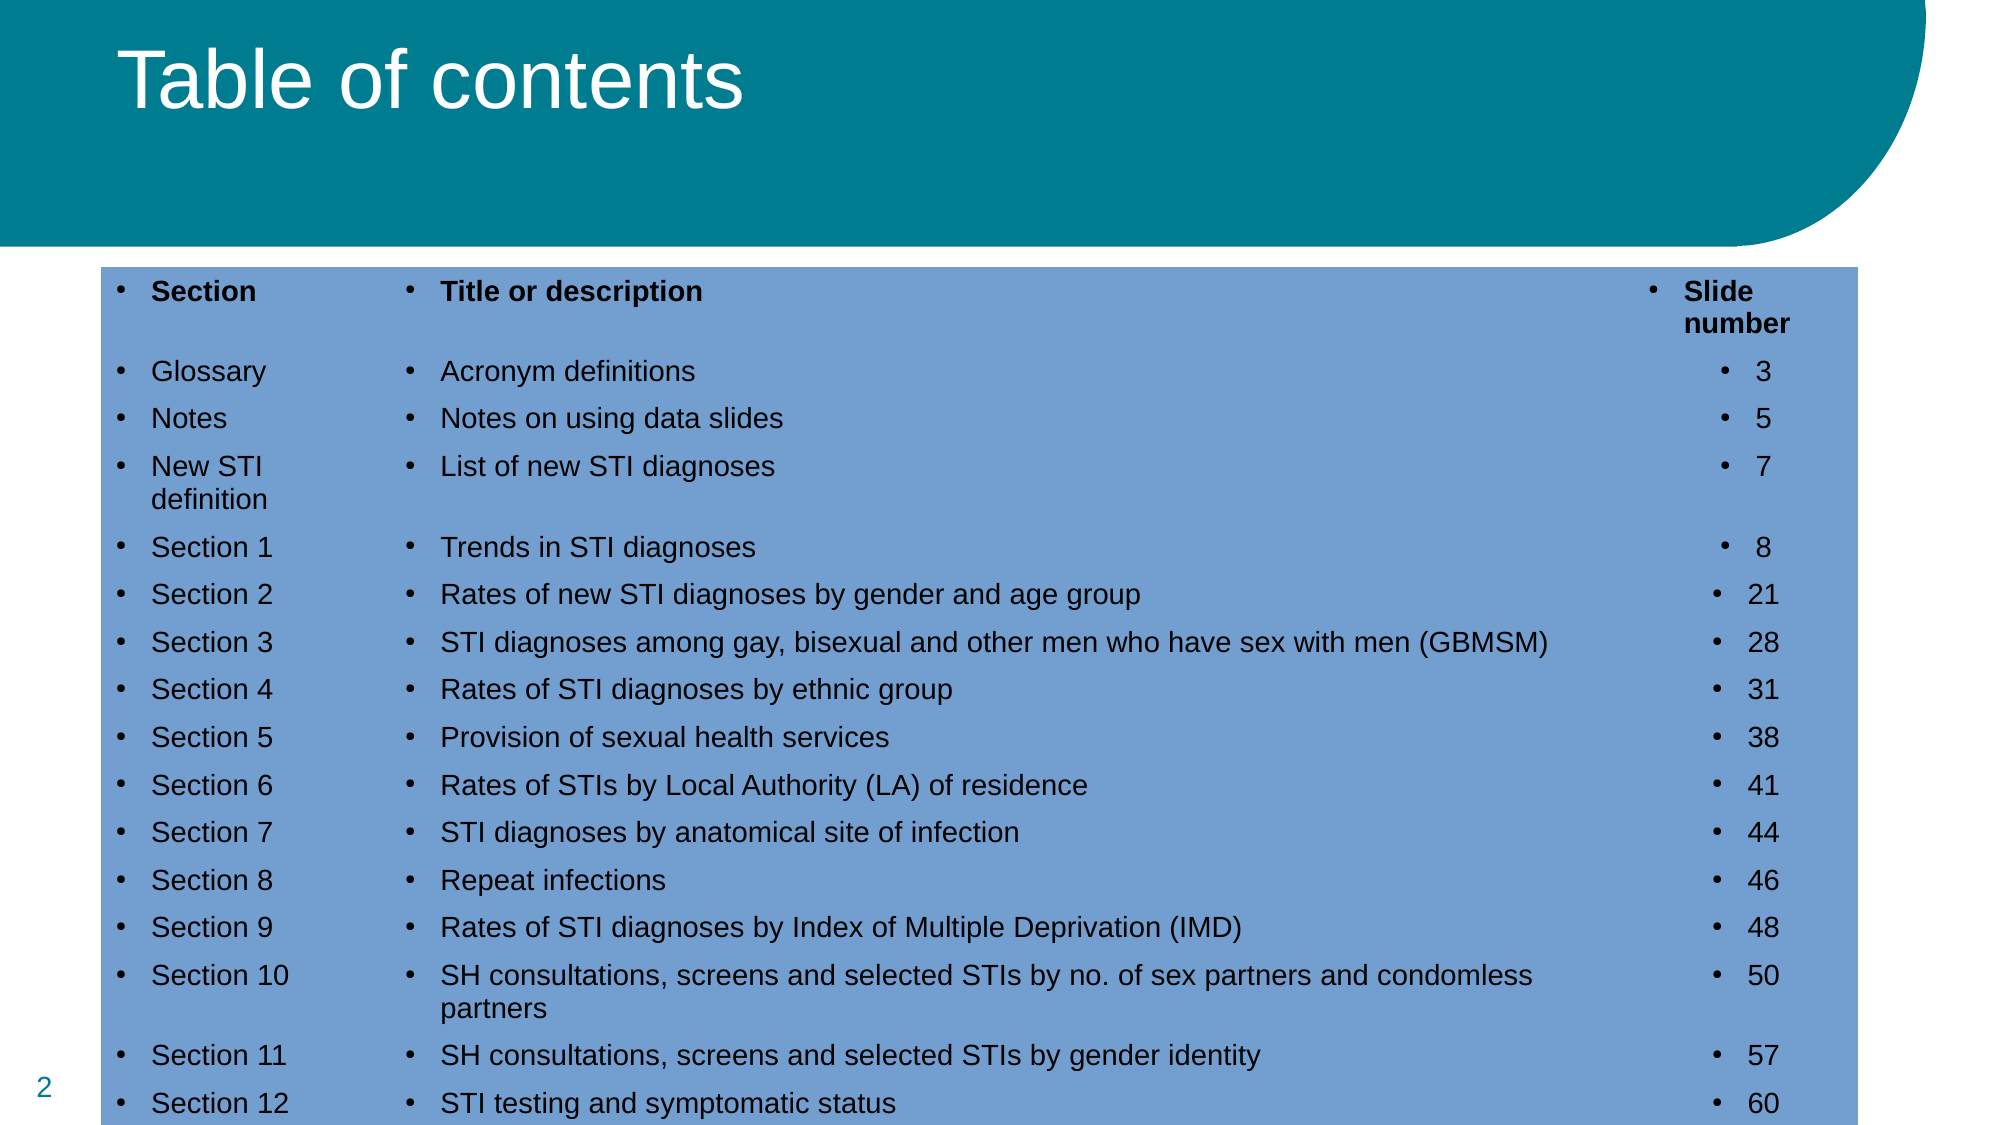

# Table of contents
| Section | Title or description | Slide number |
| --- | --- | --- |
| Glossary | Acronym definitions | 3 |
| Notes | Notes on using data slides | 5 |
| New STI definition | List of new STI diagnoses | 7 |
| Section 1 | Trends in STI diagnoses | 8 |
| Section 2 | Rates of new STI diagnoses by gender and age group | 21 |
| Section 3 | STI diagnoses among gay, bisexual and other men who have sex with men (GBMSM) | 28 |
| Section 4 | Rates of STI diagnoses by ethnic group | 31 |
| Section 5 | Provision of sexual health services | 38 |
| Section 6 | Rates of STIs by Local Authority (LA) of residence | 41 |
| Section 7 | STI diagnoses by anatomical site of infection | 44 |
| Section 8 | Repeat infections | 46 |
| Section 9 | Rates of STI diagnoses by Index of Multiple Deprivation (IMD) | 48 |
| Section 10 | SH consultations, screens and selected STIs by no. of sex partners and condomless partners | 50 |
| Section 11 | SH consultations, screens and selected STIs by gender identity | 57 |
| Section 12 | STI testing and symptomatic status | 60 |
| Section 13 | Partner notification outcomes | 63 |
| Section 14 | STI diagnoses in the United Kingdom (UK) | 67 |
| Other data sources | Information on other data sources | 70 |
| Further information | Contact details for further information | 72 |
2
UK Health Security Agency: 2025 STI slide set (version 1.0, published 2 June 2026)